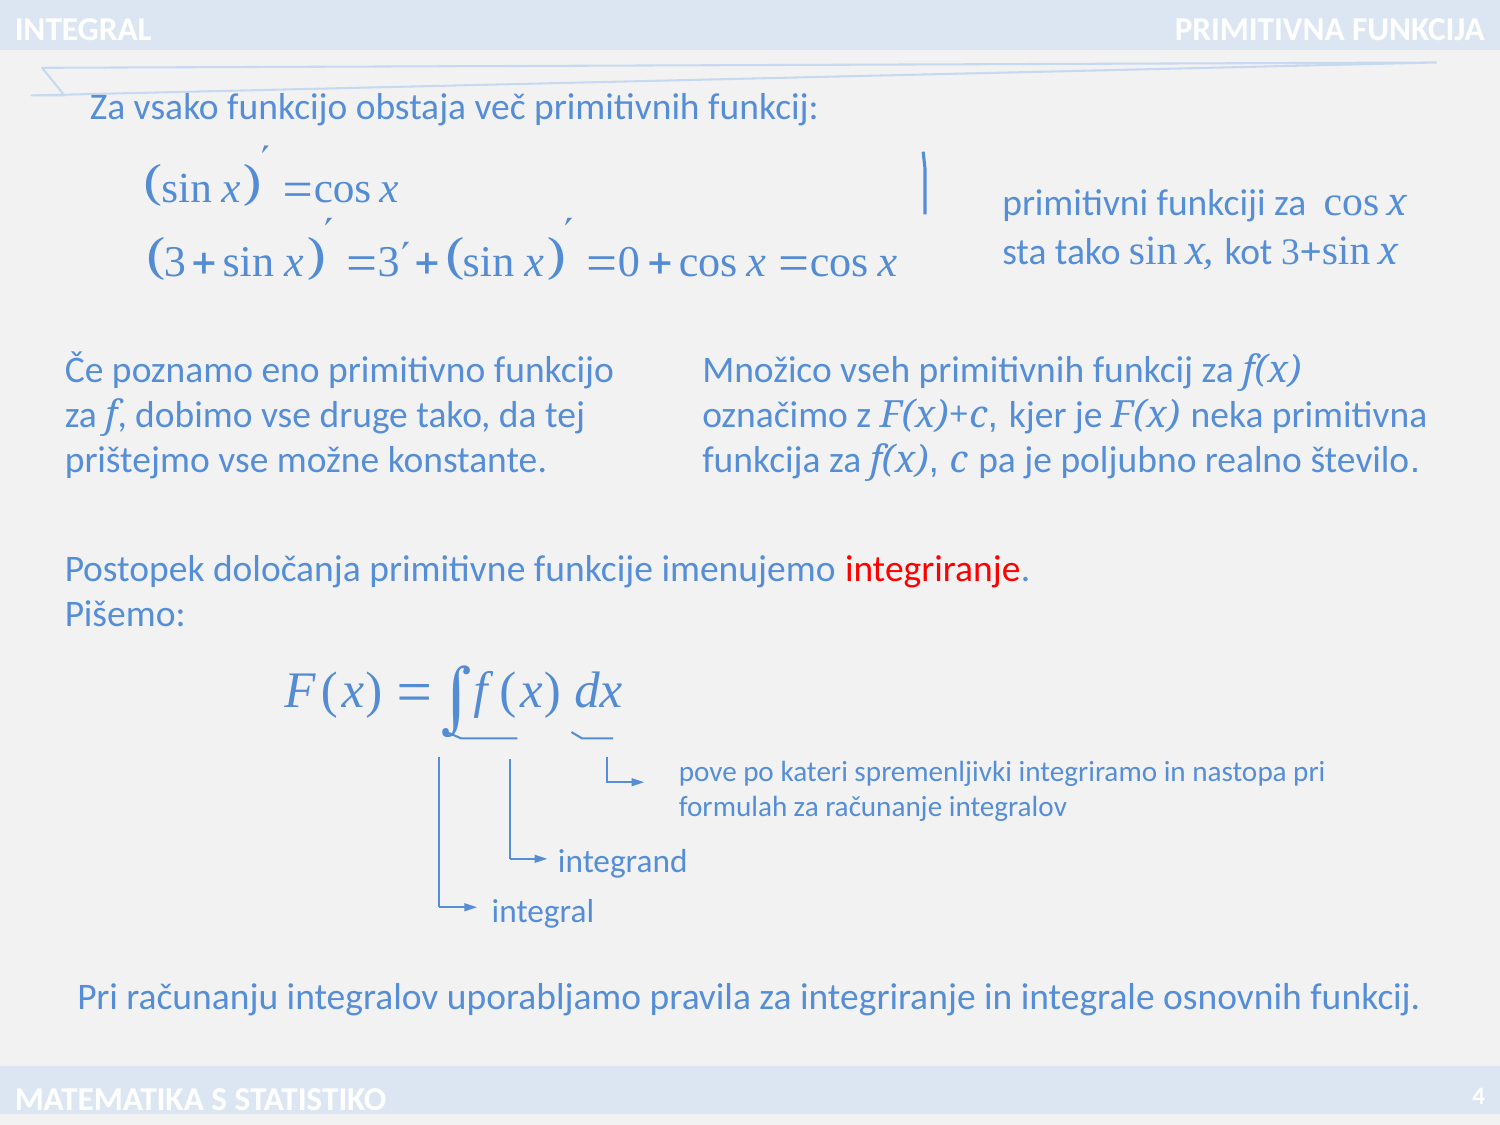

INTEGRAL
PRIMITIVNA FUNKCIJA
Za vsako funkcijo obstaja več primitivnih funkcij:
primitivni funkciji za cos x sta tako sin x, kot 3+sin x
Če poznamo eno primitivno funkcijo za f, dobimo vse druge tako, da tej prištejmo vse možne konstante.
Množico vseh primitivnih funkcij za f(x) označimo z F(x)+c, kjer je F(x) neka primitivna funkcija za f(x), c pa je poljubno realno število.
Postopek določanja primitivne funkcije imenujemo integriranje. Pišemo:
pove po kateri spremenljivki integriramo in nastopa pri formulah za računanje integralov
integrand
integral
Pri računanju integralov uporabljamo pravila za integriranje in integrale osnovnih funkcij.
MATEMATIKA S STATISTIKO